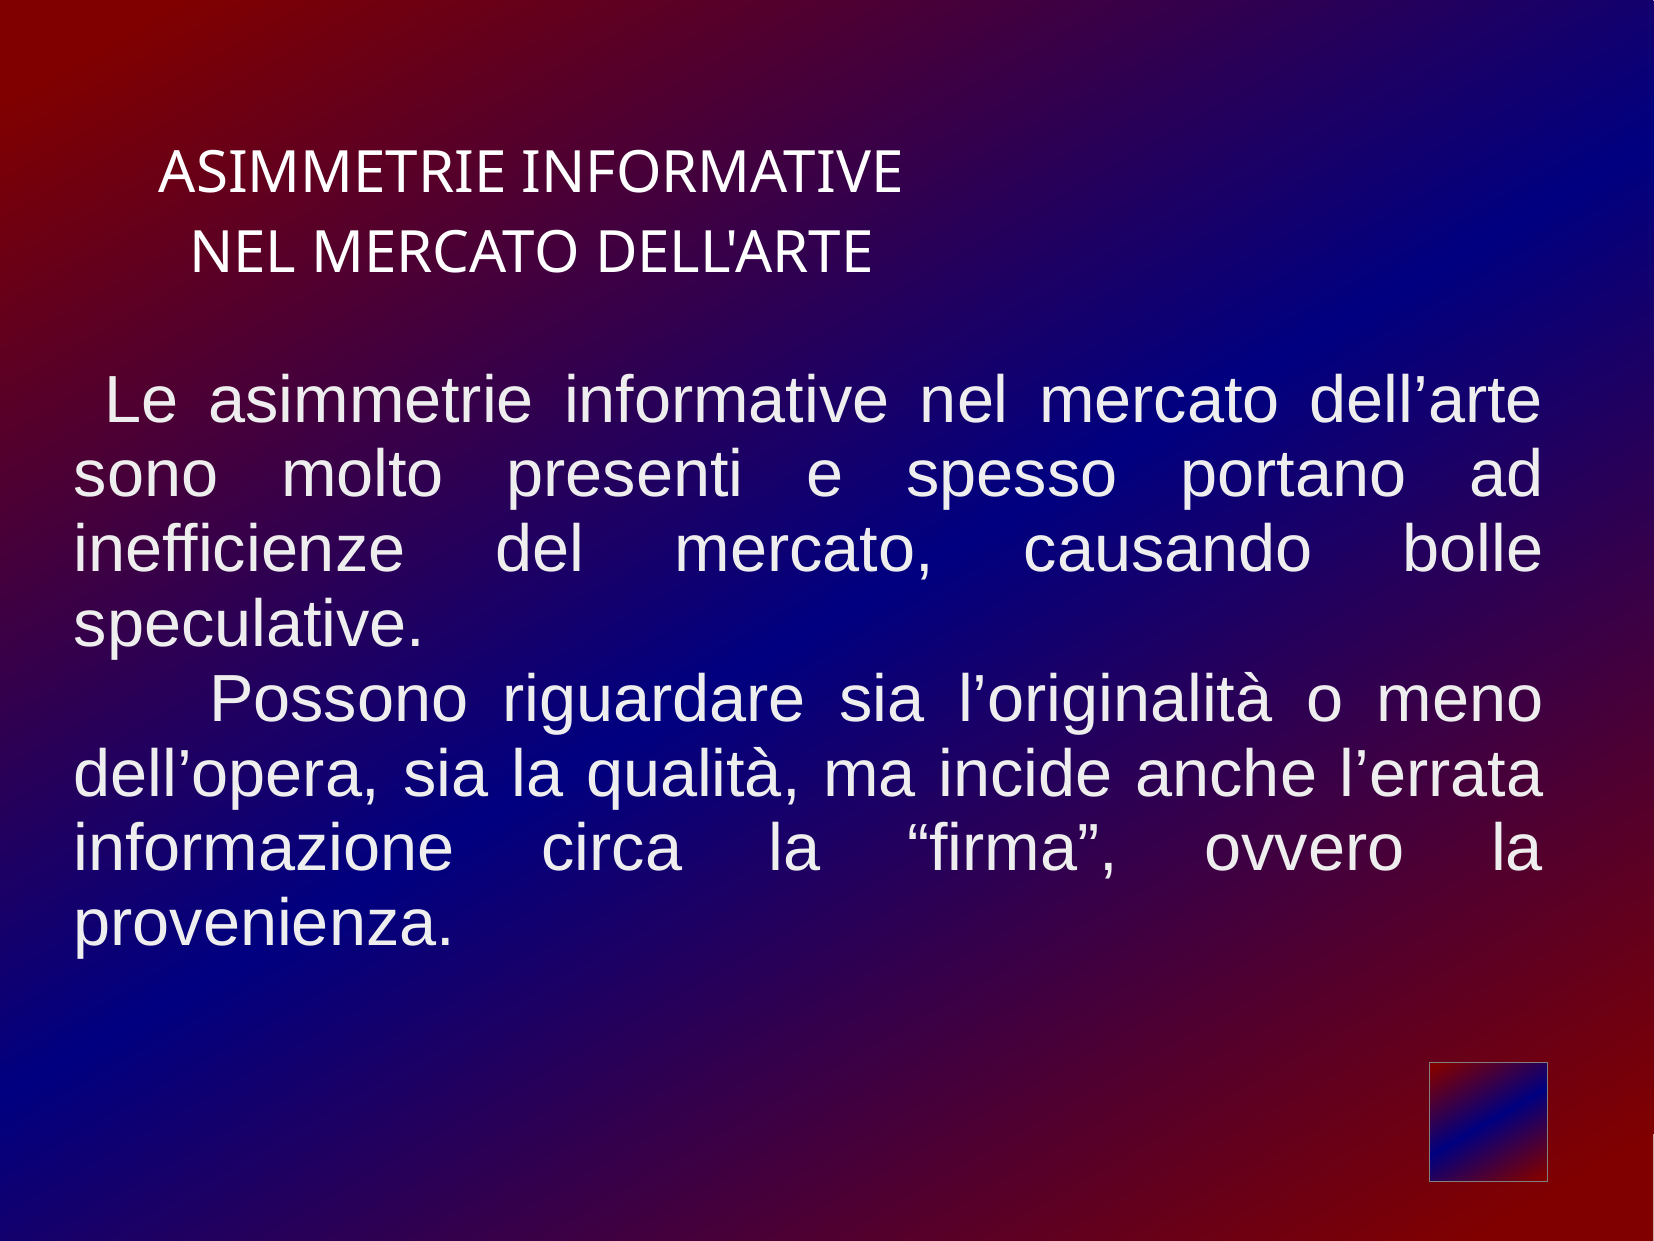

ASIMMETRIE INFORMATIVE NEL MERCATO DELL'ARTE
 Le asimmetrie informative nel mercato dell’arte sono molto presenti e spesso portano ad inefficienze del mercato, causando bolle speculative.
 Possono riguardare sia l’originalità o meno dell’opera, sia la qualità, ma incide anche l’errata informazione circa la “firma”, ovvero la provenienza.